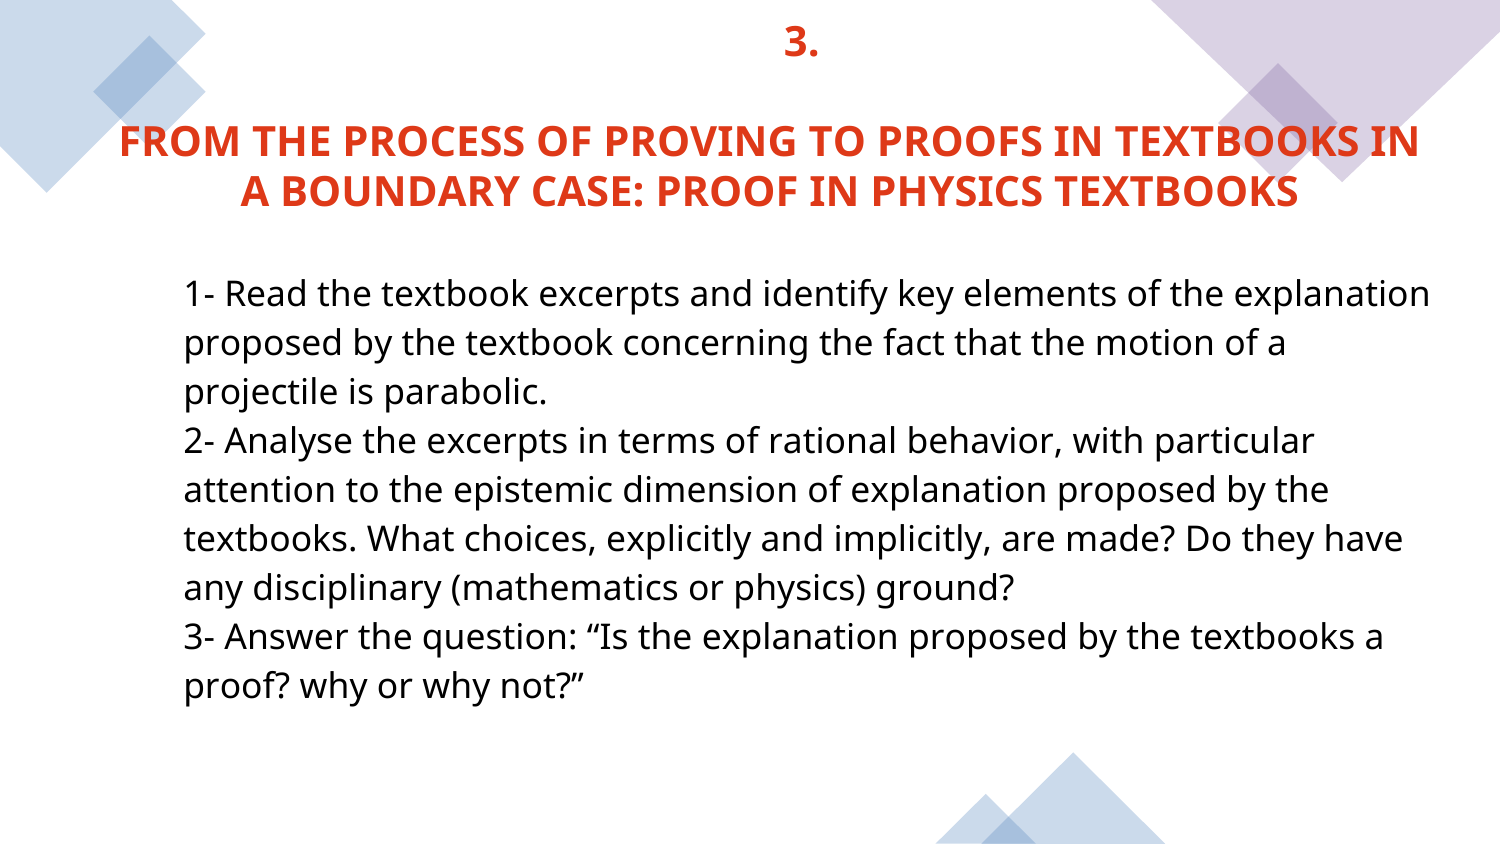

3.
FROM THE PROCESS OF PROVING TO PROOFS IN TEXTBOOKS IN A BOUNDARY CASE: PROOF IN PHYSICS TEXTBOOKS
1- Read the textbook excerpts and identify key elements of the explanation proposed by the textbook concerning the fact that the motion of a projectile is parabolic.
2- Analyse the excerpts in terms of rational behavior, with particular attention to the epistemic dimension of explanation proposed by the textbooks. What choices, explicitly and implicitly, are made? Do they have any disciplinary (mathematics or physics) ground?
3- Answer the question: “Is the explanation proposed by the textbooks a proof? why or why not?”